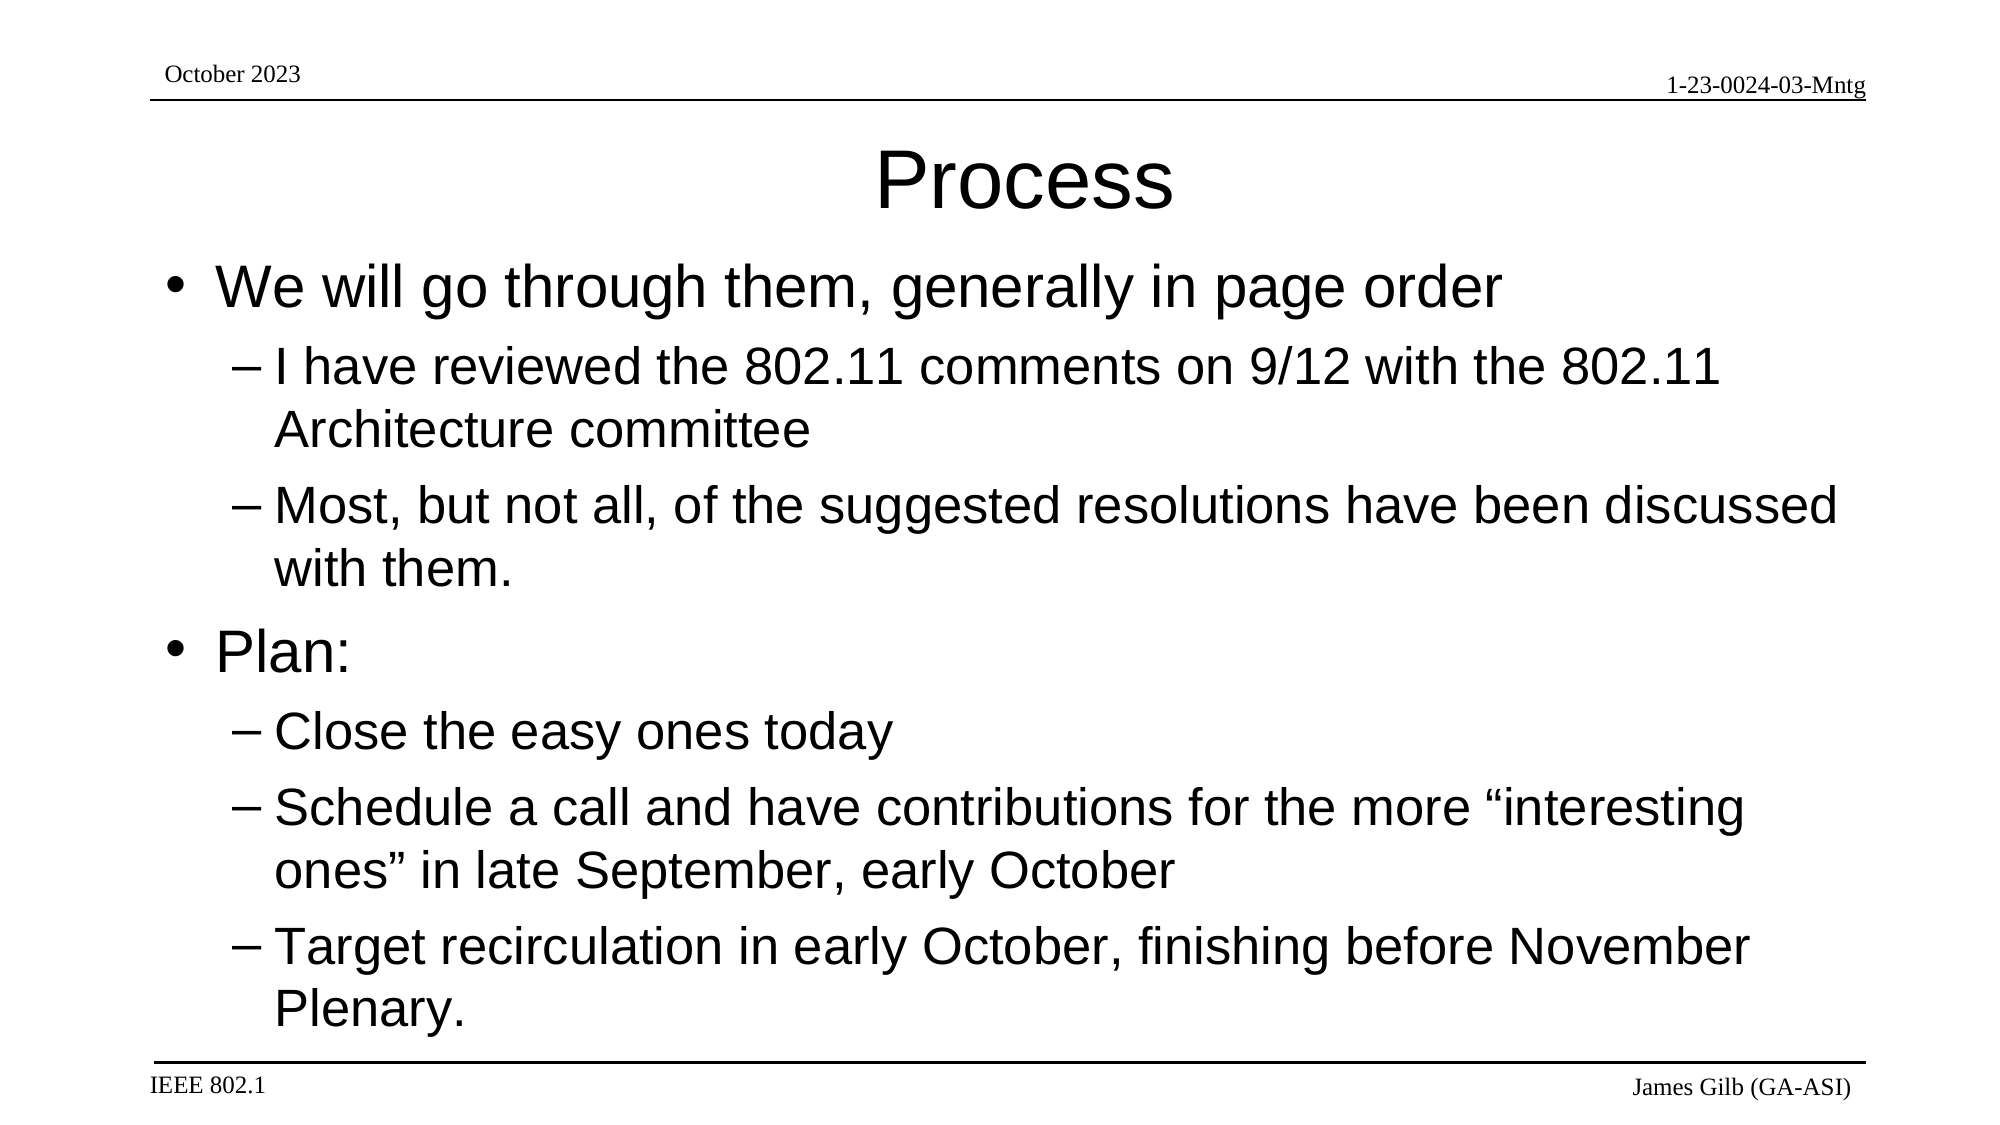

# Process
We will go through them, generally in page order
I have reviewed the 802.11 comments on 9/12 with the 802.11 Architecture committee
Most, but not all, of the suggested resolutions have been discussed with them.
Plan:
Close the easy ones today
Schedule a call and have contributions for the more “interesting ones” in late September, early October
Target recirculation in early October, finishing before November Plenary.